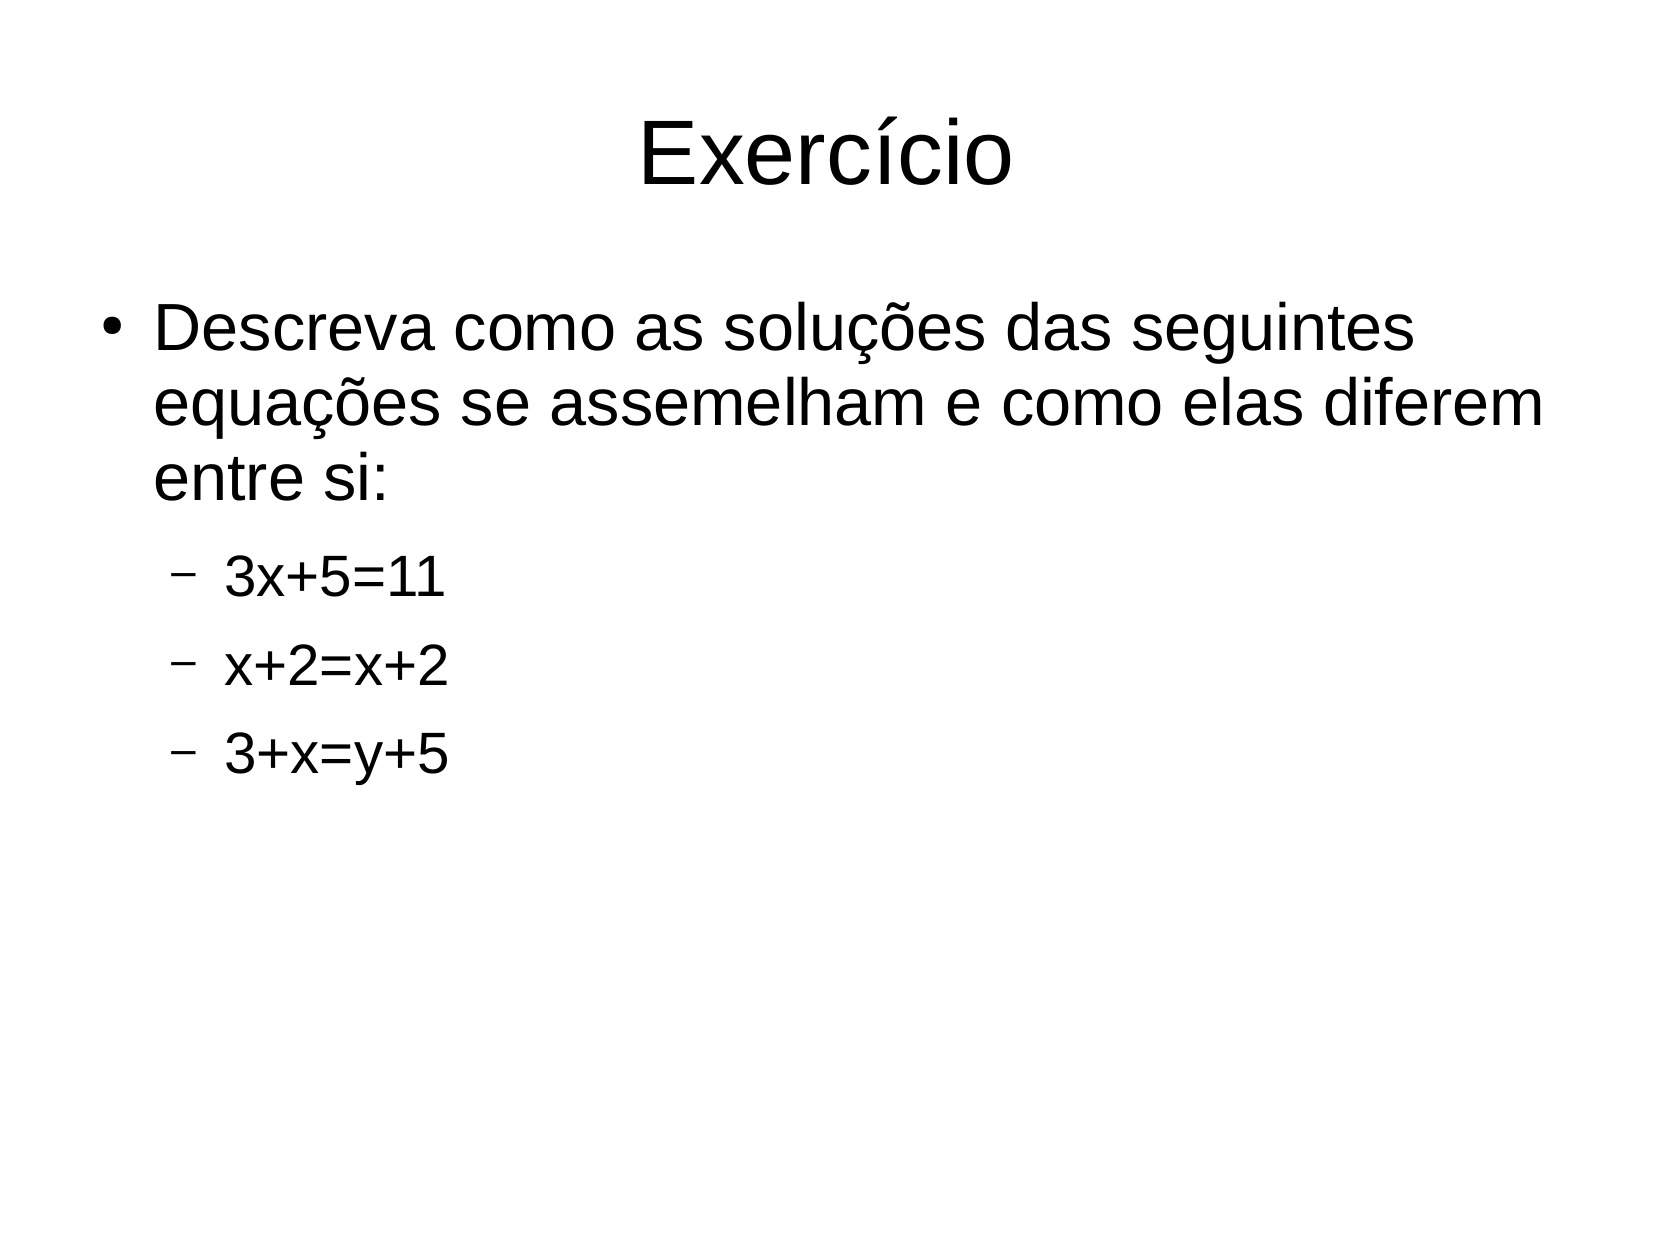

# Exercício
Descreva como as soluções das seguintes equações se assemelham e como elas diferem entre si:
3x+5=11
x+2=x+2
3+x=y+5